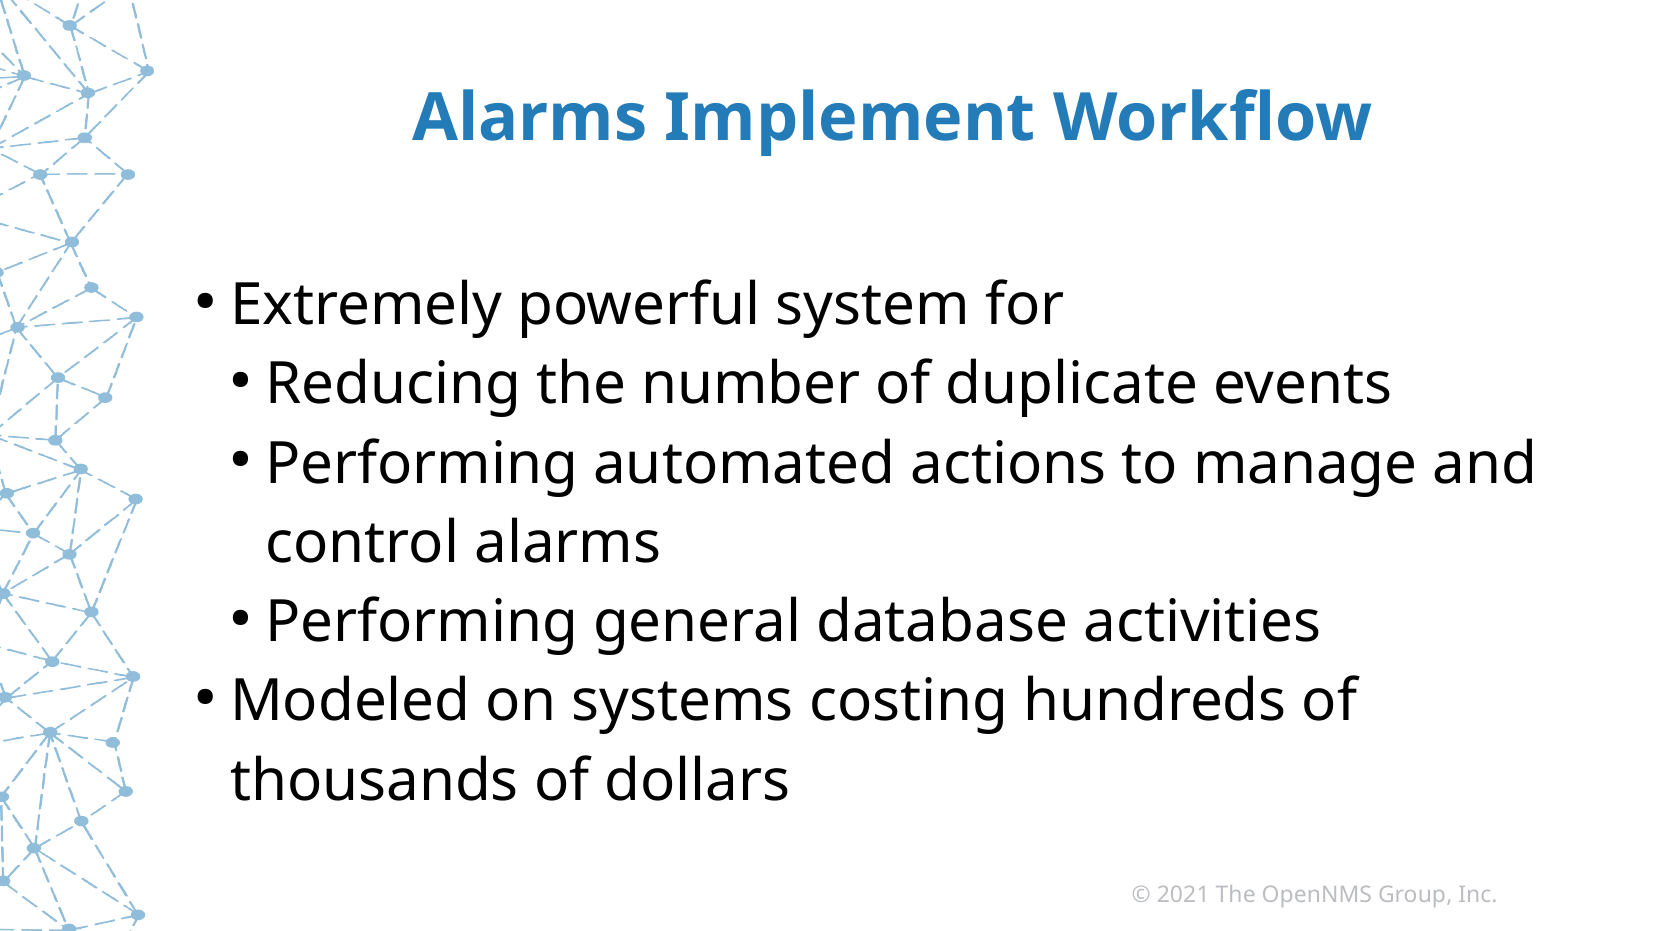

# Alarms Implement Workflow
Extremely powerful system for
Reducing the number of duplicate events
Performing automated actions to manage and control alarms
Performing general database activities
Modeled on systems costing hundreds of thousands of dollars